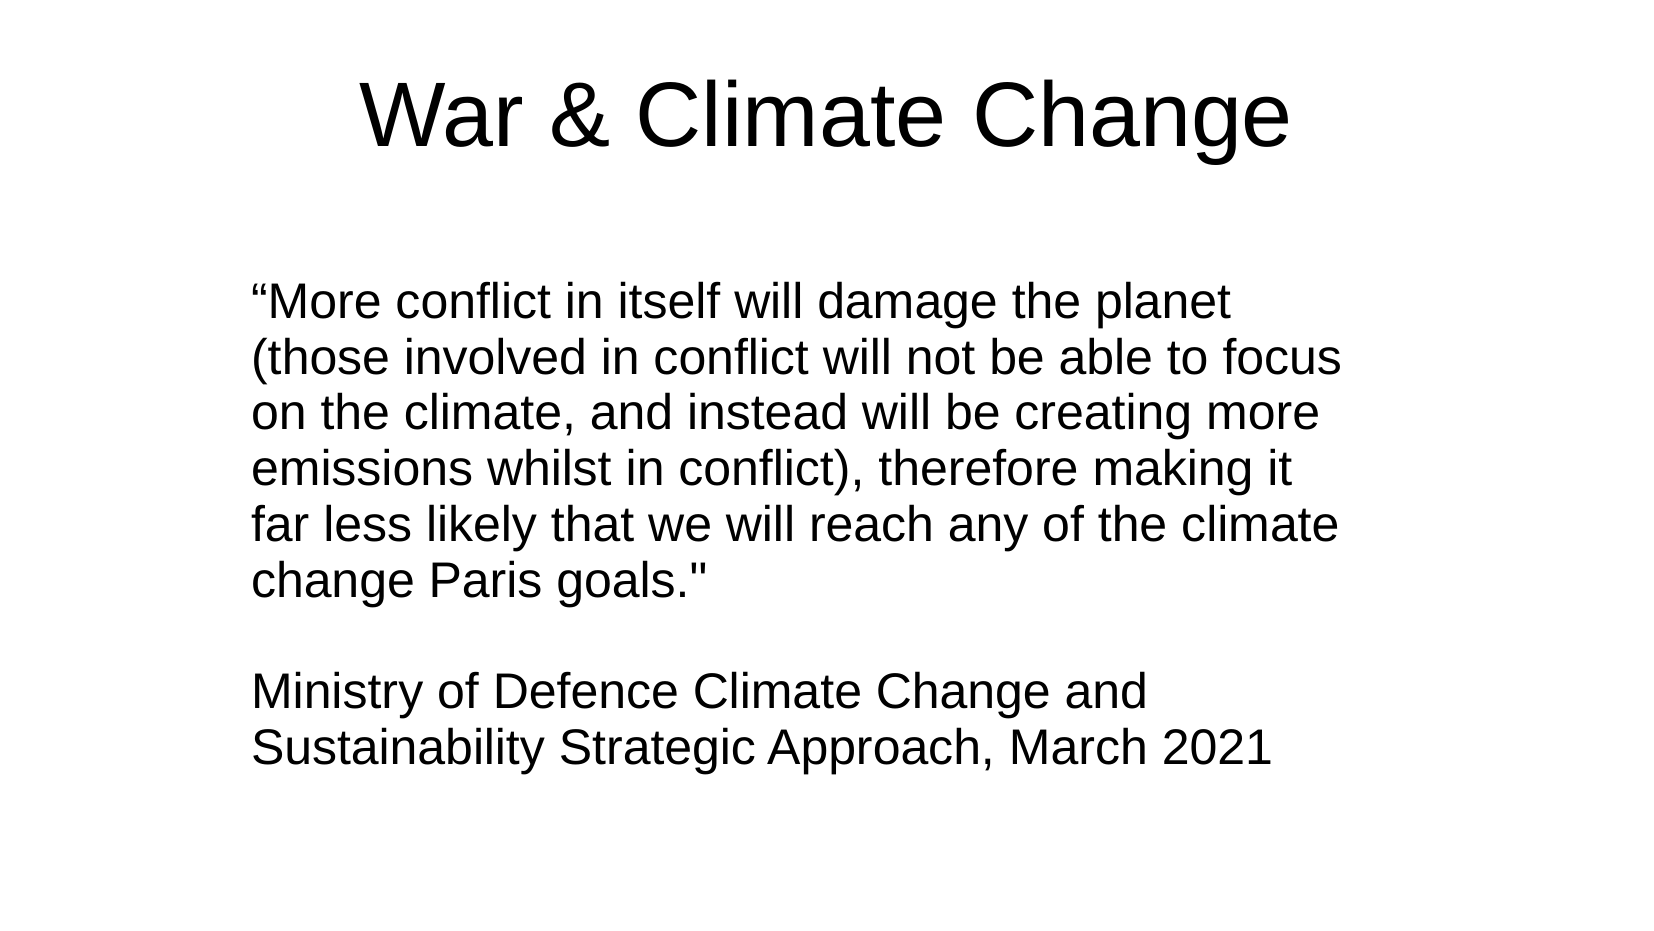

# War & Climate Change
“More conflict in itself will damage the planet (those involved in conflict will not be able to focus on the climate, and instead will be creating more emissions whilst in conflict), therefore making it far less likely that we will reach any of the climate change Paris goals."
Ministry of Defence Climate Change and
Sustainability Strategic Approach, March 2021